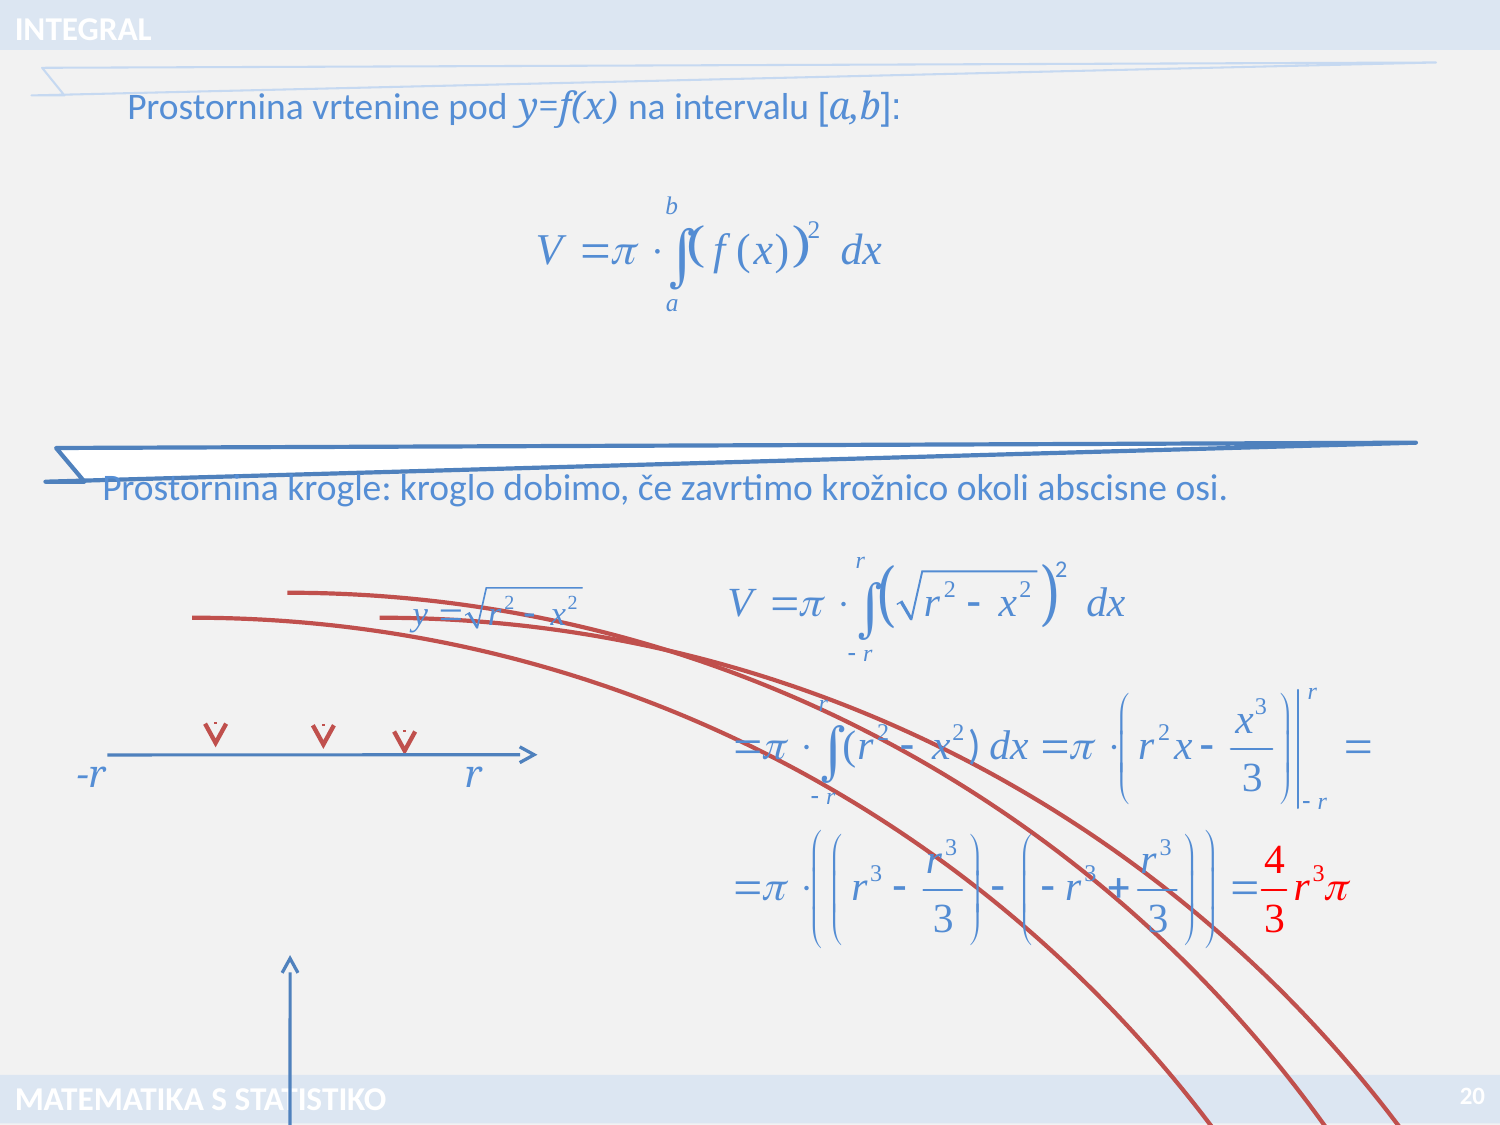

INTEGRAL
Prostornina vrtenine pod y=f(x) na intervalu [a,b]:
Prostornina krogle: kroglo dobimo, če zavrtimo krožnico okoli abscisne osi.
-r
r
MATEMATIKA S STATISTIKO